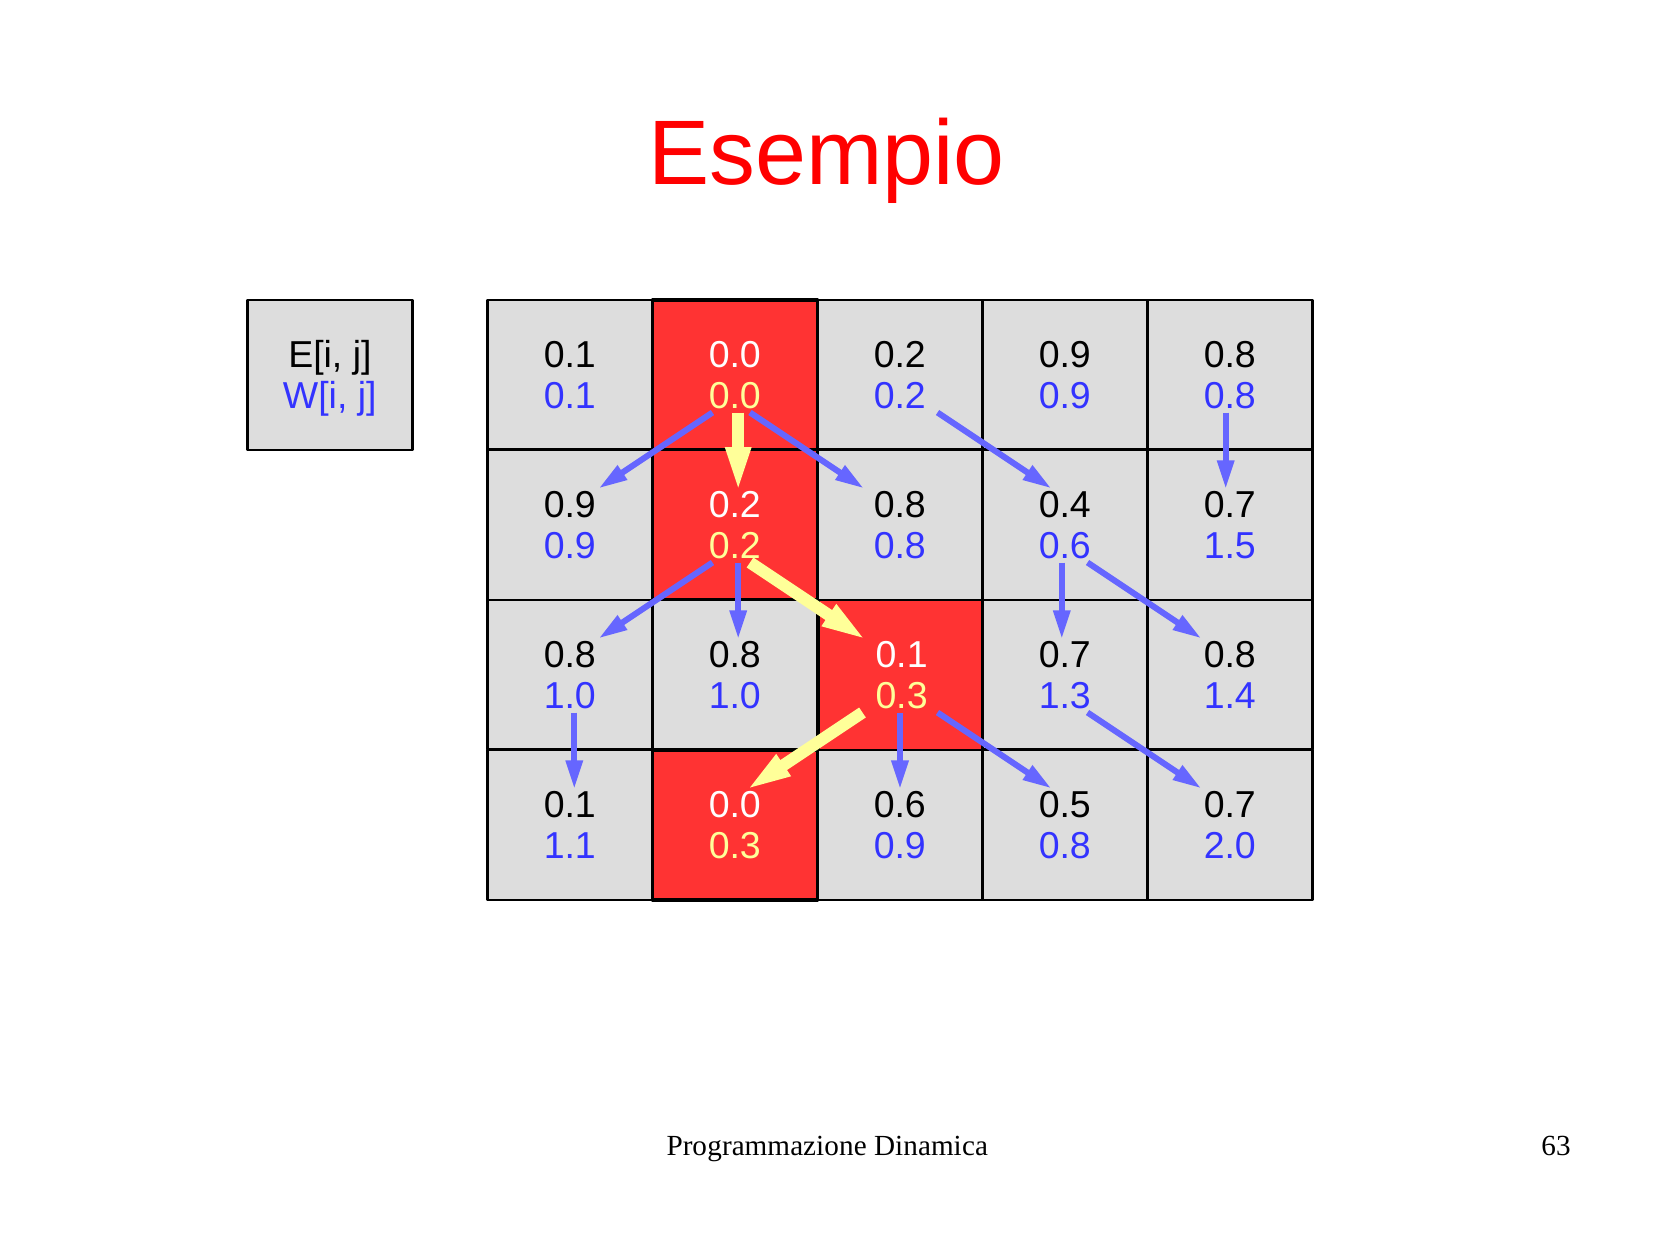

# Esempio
E[i, j]
W[i, j]
0.1
0.1
0.0
0.0
0.2
0.2
0.9
0.9
0.8
0.8
0.9
0.9
0.2
0.2
0.8
0.8
0.4
0.6
0.7
1.5
0.8
1.0
0.8
1.0
0.1
0.3
0.7
1.3
0.8
1.4
0.1
1.1
0.0
0.3
0.6
0.9
0.5
0.8
0.7
2.0
Programmazione Dinamica
63